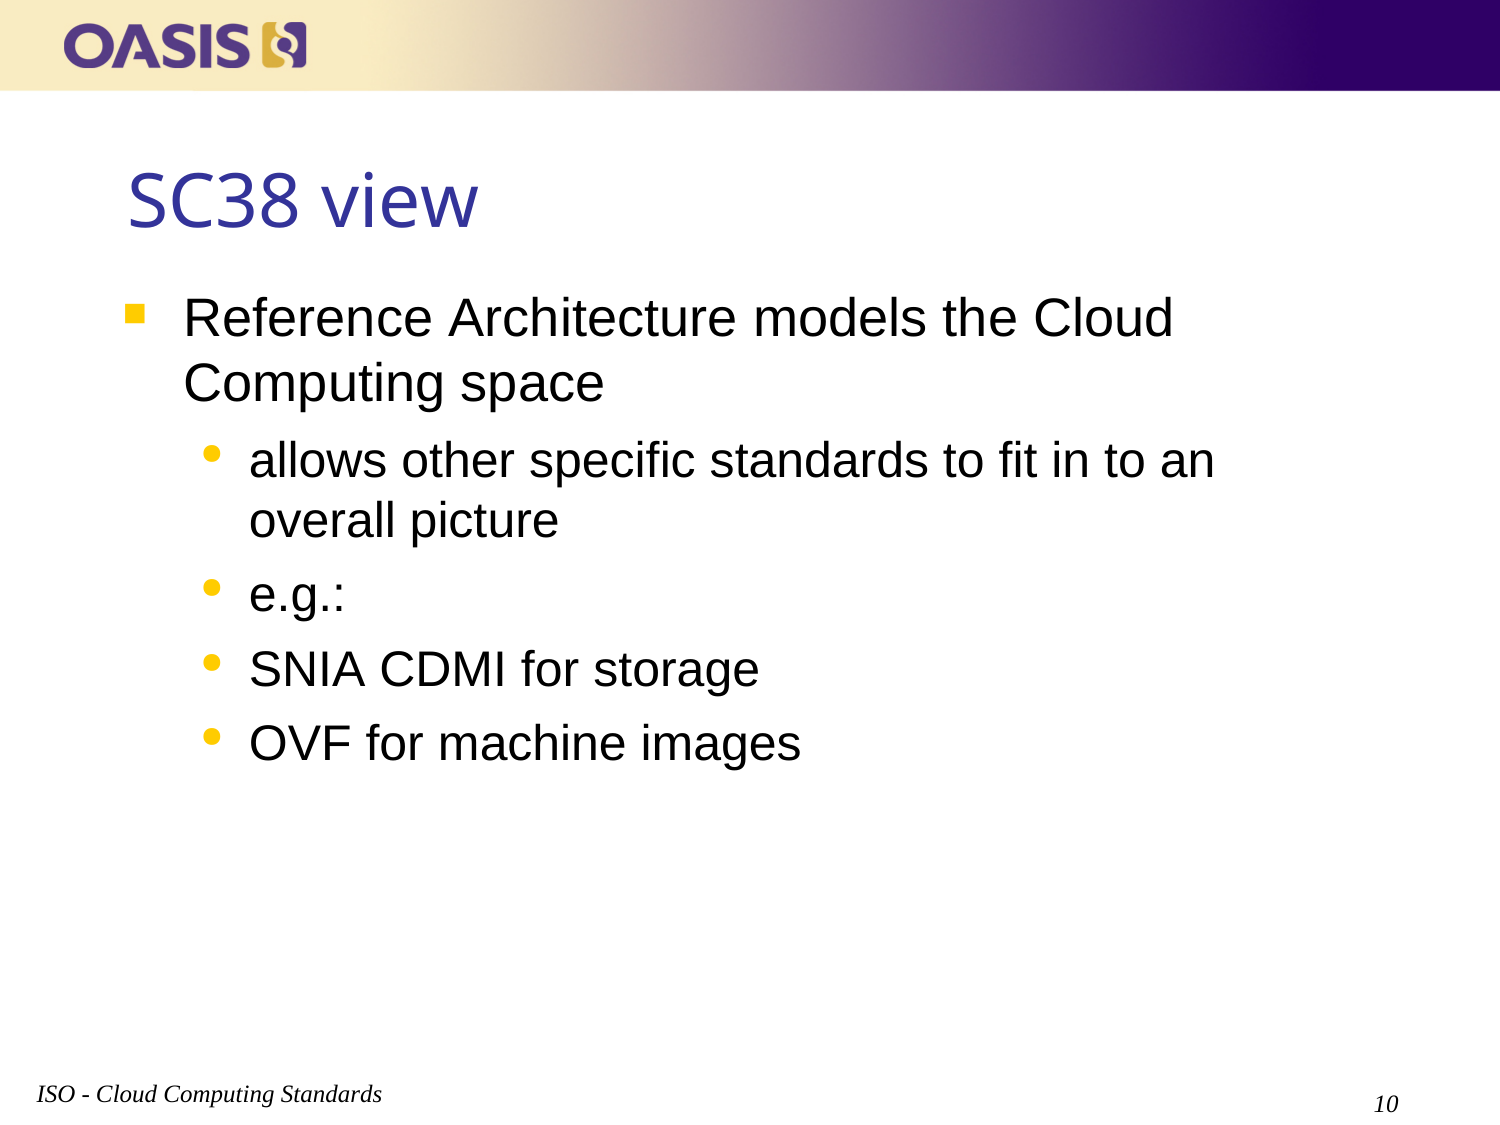

# SC38 view
Reference Architecture models the Cloud Computing space
allows other specific standards to fit in to an overall picture
e.g.:
SNIA CDMI for storage
OVF for machine images